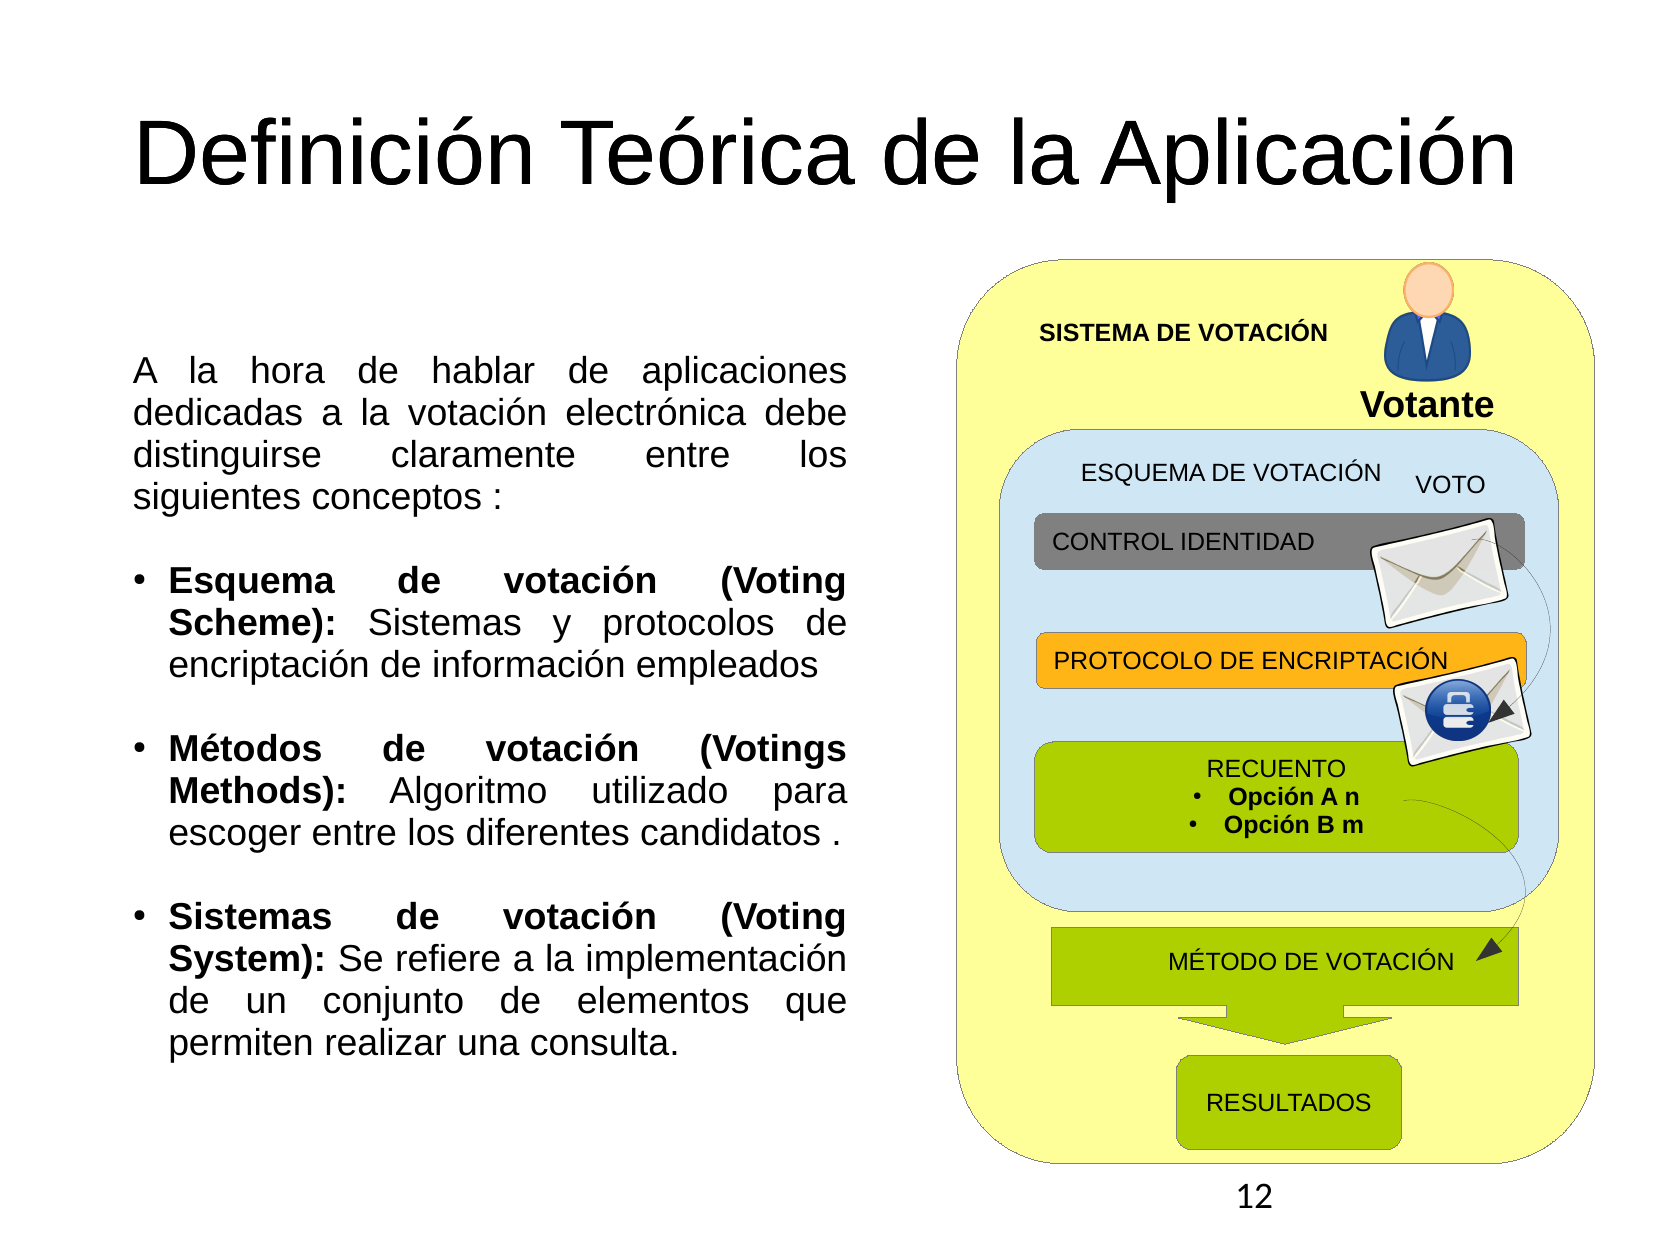

# Definición Teórica de la Aplicación
Definición Teórica de la Aplicación
Votante
SISTEMA DE VOTACIÓN
A la hora de hablar de aplicaciones dedicadas a la votación electrónica debe distinguirse claramente entre los siguientes conceptos :
Esquema de votación (Voting Scheme): Sistemas y protocolos de encriptación de información empleados
Métodos de votación (Votings Methods): Algoritmo utilizado para escoger entre los diferentes candidatos .
Sistemas de votación (Voting System): Se refiere a la implementación de un conjunto de elementos que permiten realizar una consulta.
ESQUEMA DE VOTACIÓN
VOTO
CONTROL IDENTIDAD
PROTOCOLO DE ENCRIPTACIÓN
RECUENTO
Opción A n
Opción B m
MÉTODO DE VOTACIÓN
RESULTADOS